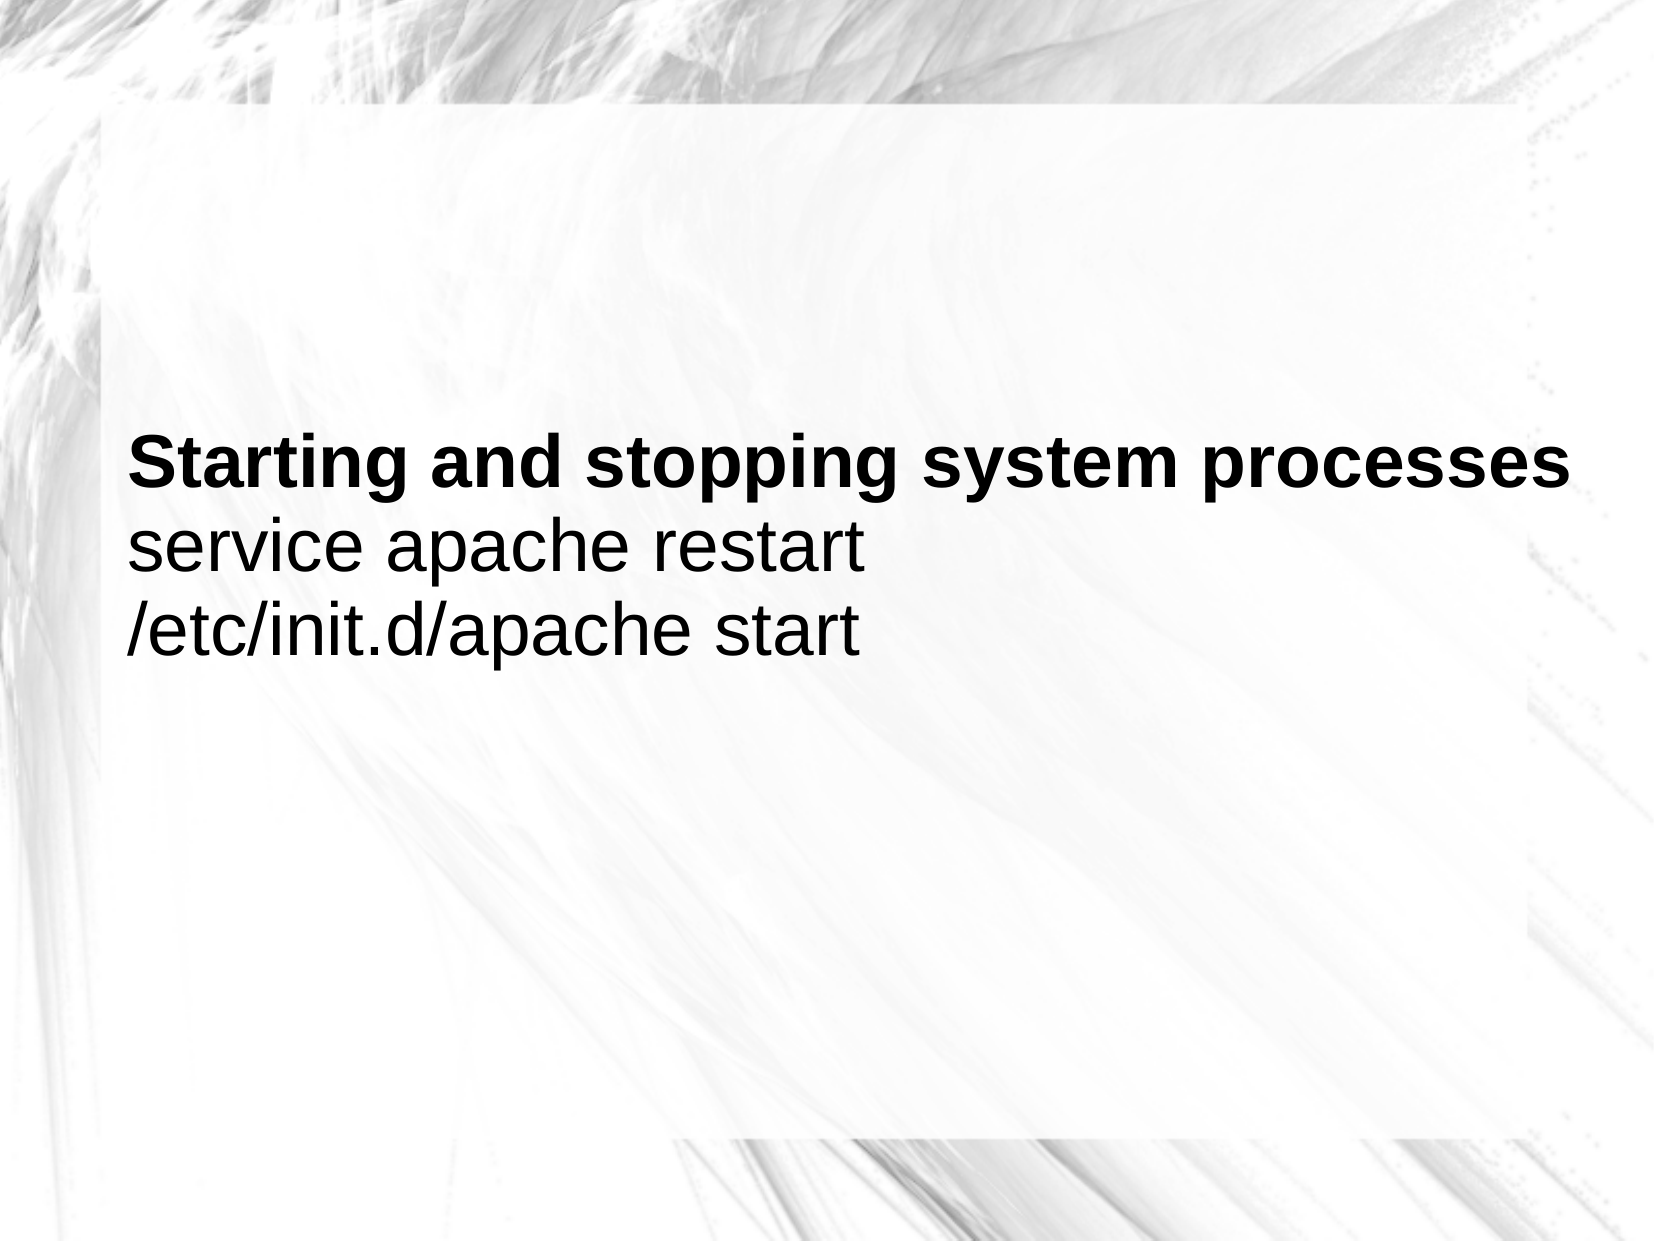

Starting and stopping system processes
service apache restart
/etc/init.d/apache start